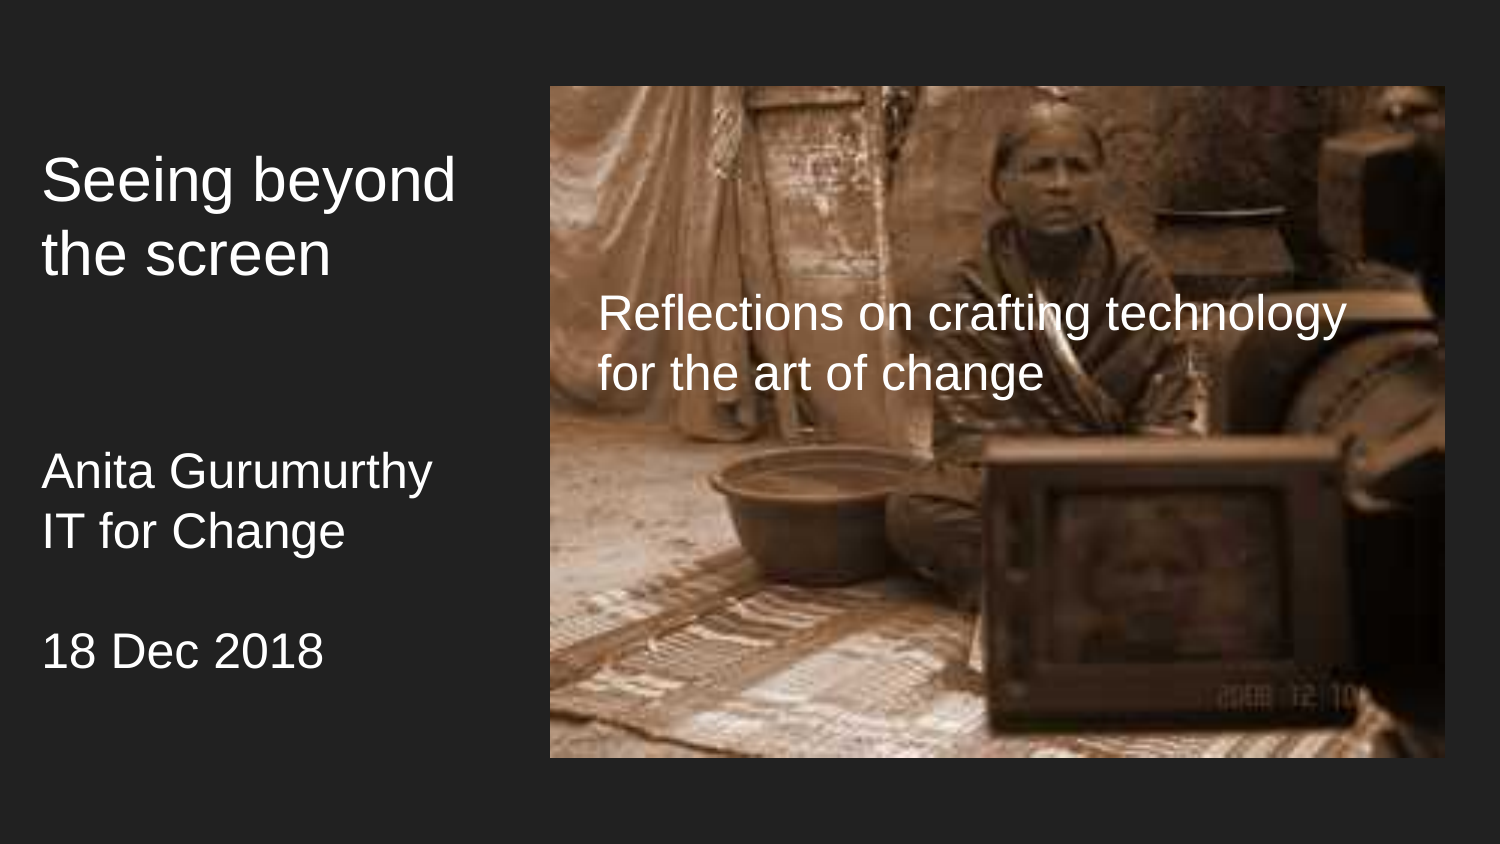

# Seeing beyond the screen Anita Gurumurthy IT for Change 18 Dec 2018
Reflections on crafting technology
for the art of change